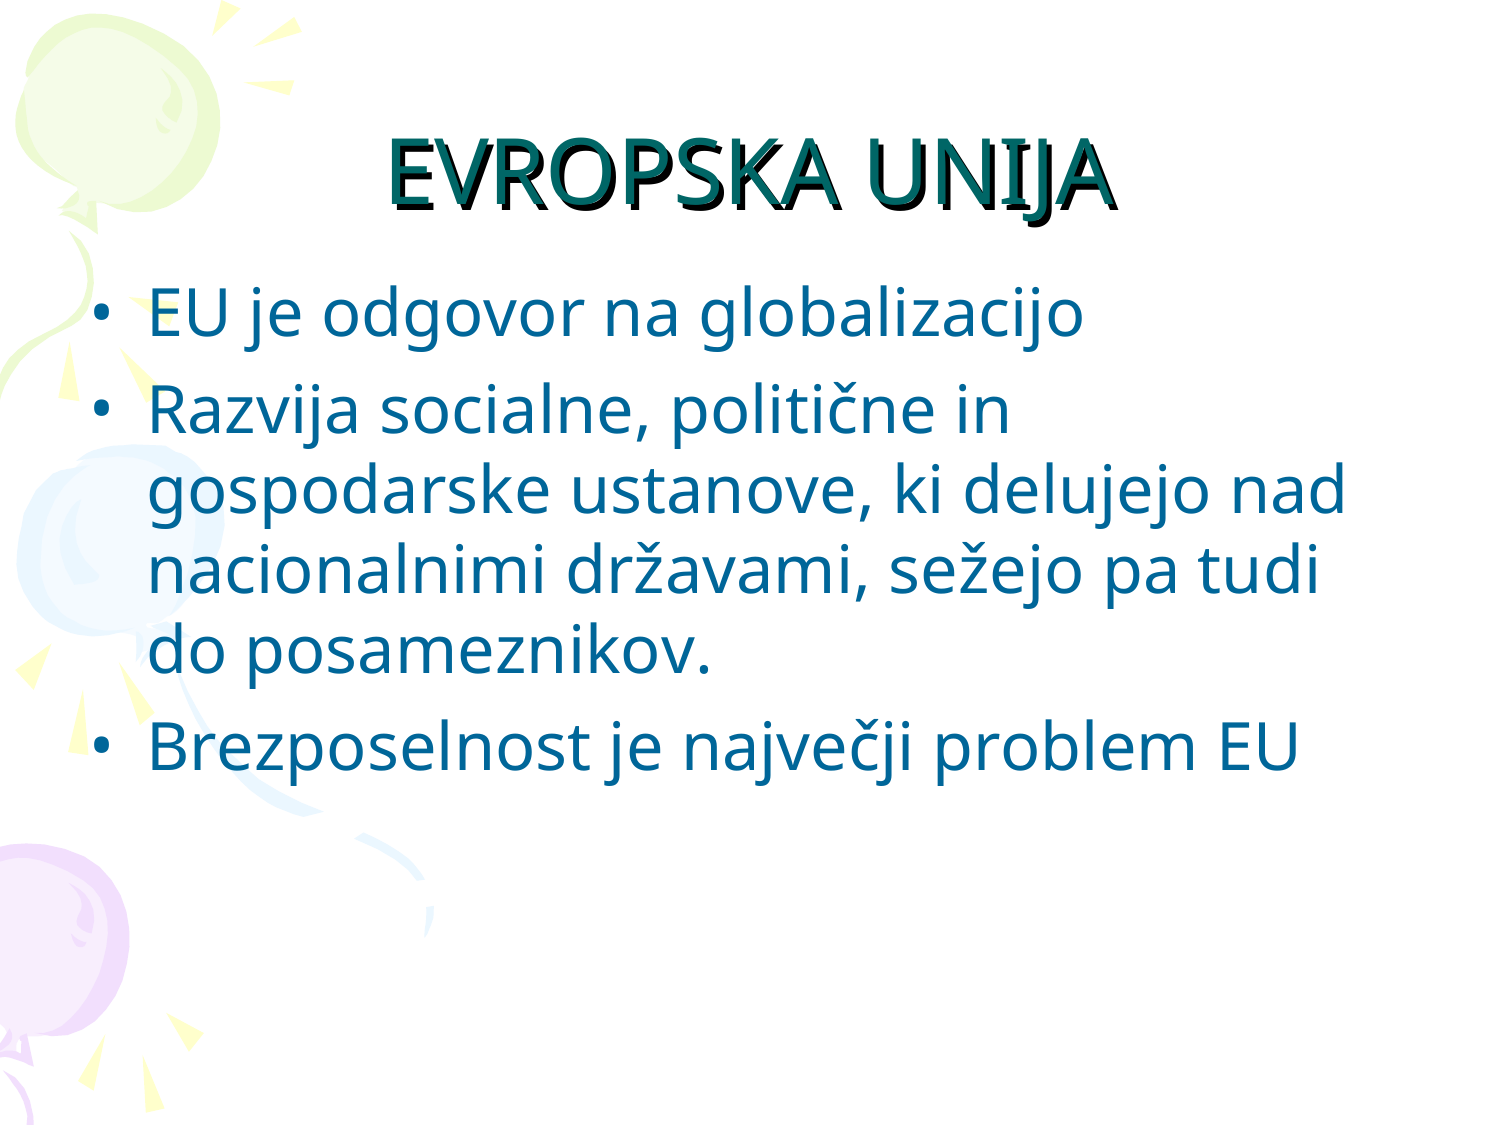

# EVROPSKA UNIJA
EU je odgovor na globalizacijo
Razvija socialne, politične in gospodarske ustanove, ki delujejo nad nacionalnimi državami, sežejo pa tudi do posameznikov.
Brezposelnost je največji problem EU